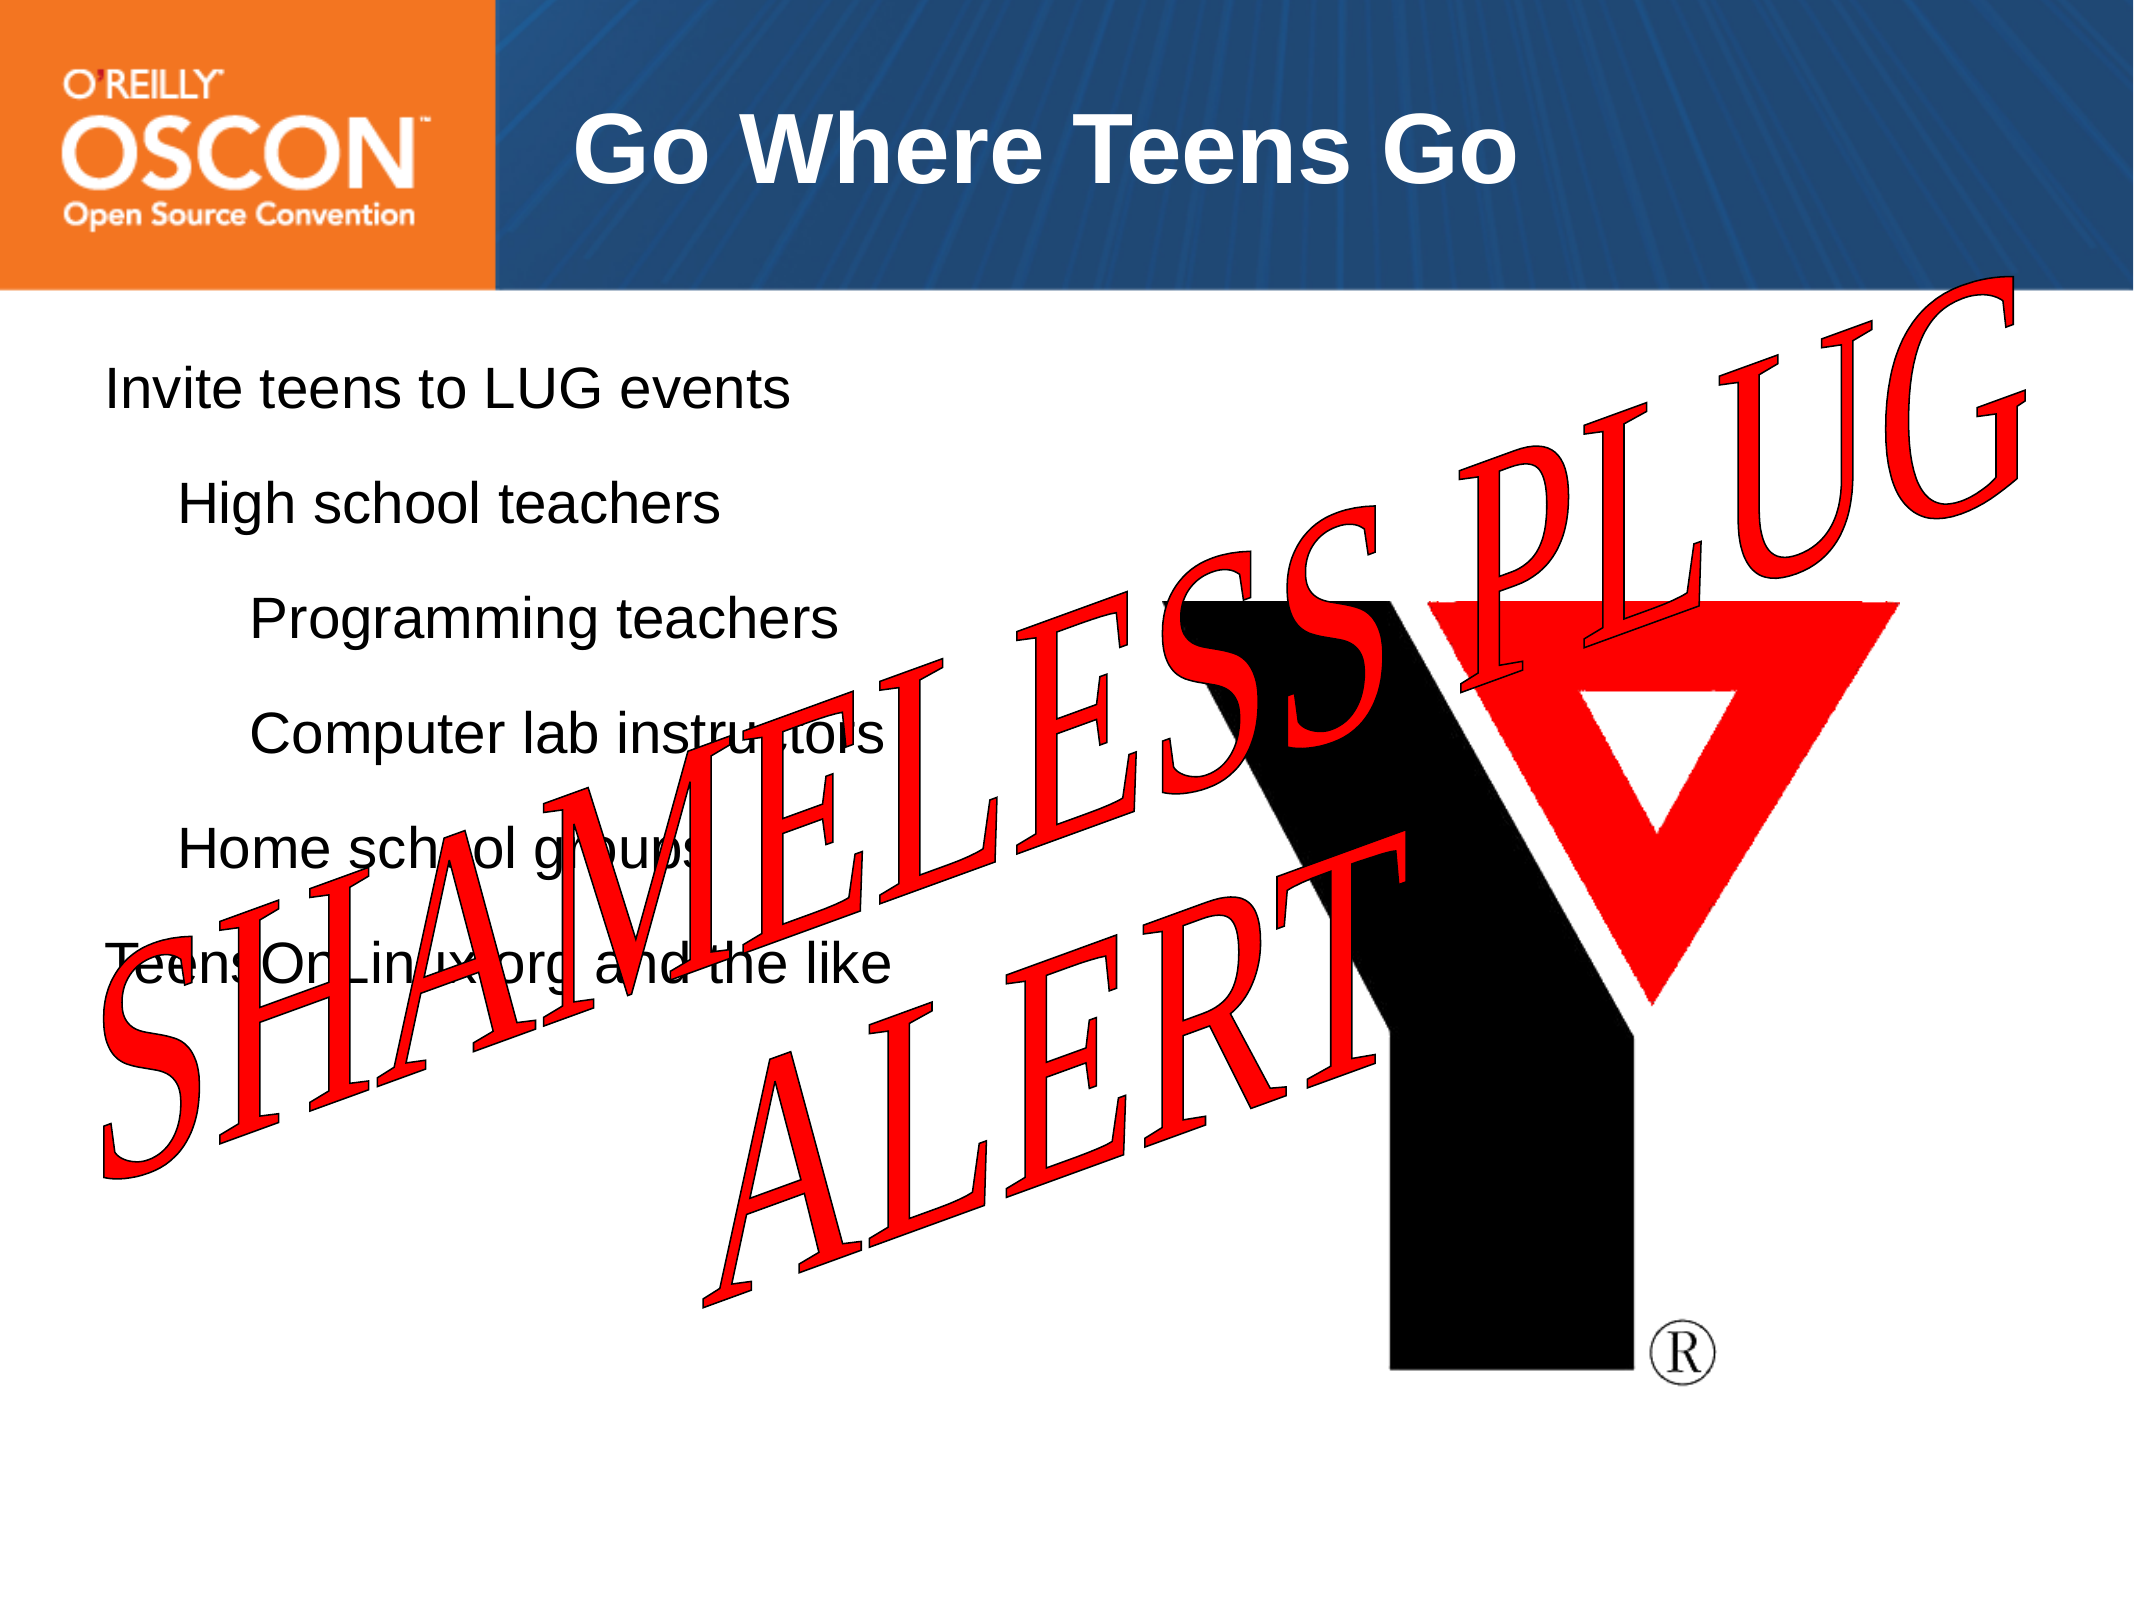

# Go Where Teens Go
SHAMELESS PLUG
ALERT
Invite teens to LUG events
High school teachers
Programming teachers
Computer lab instructors
Home school groups
TeensOnLinux.org and the like